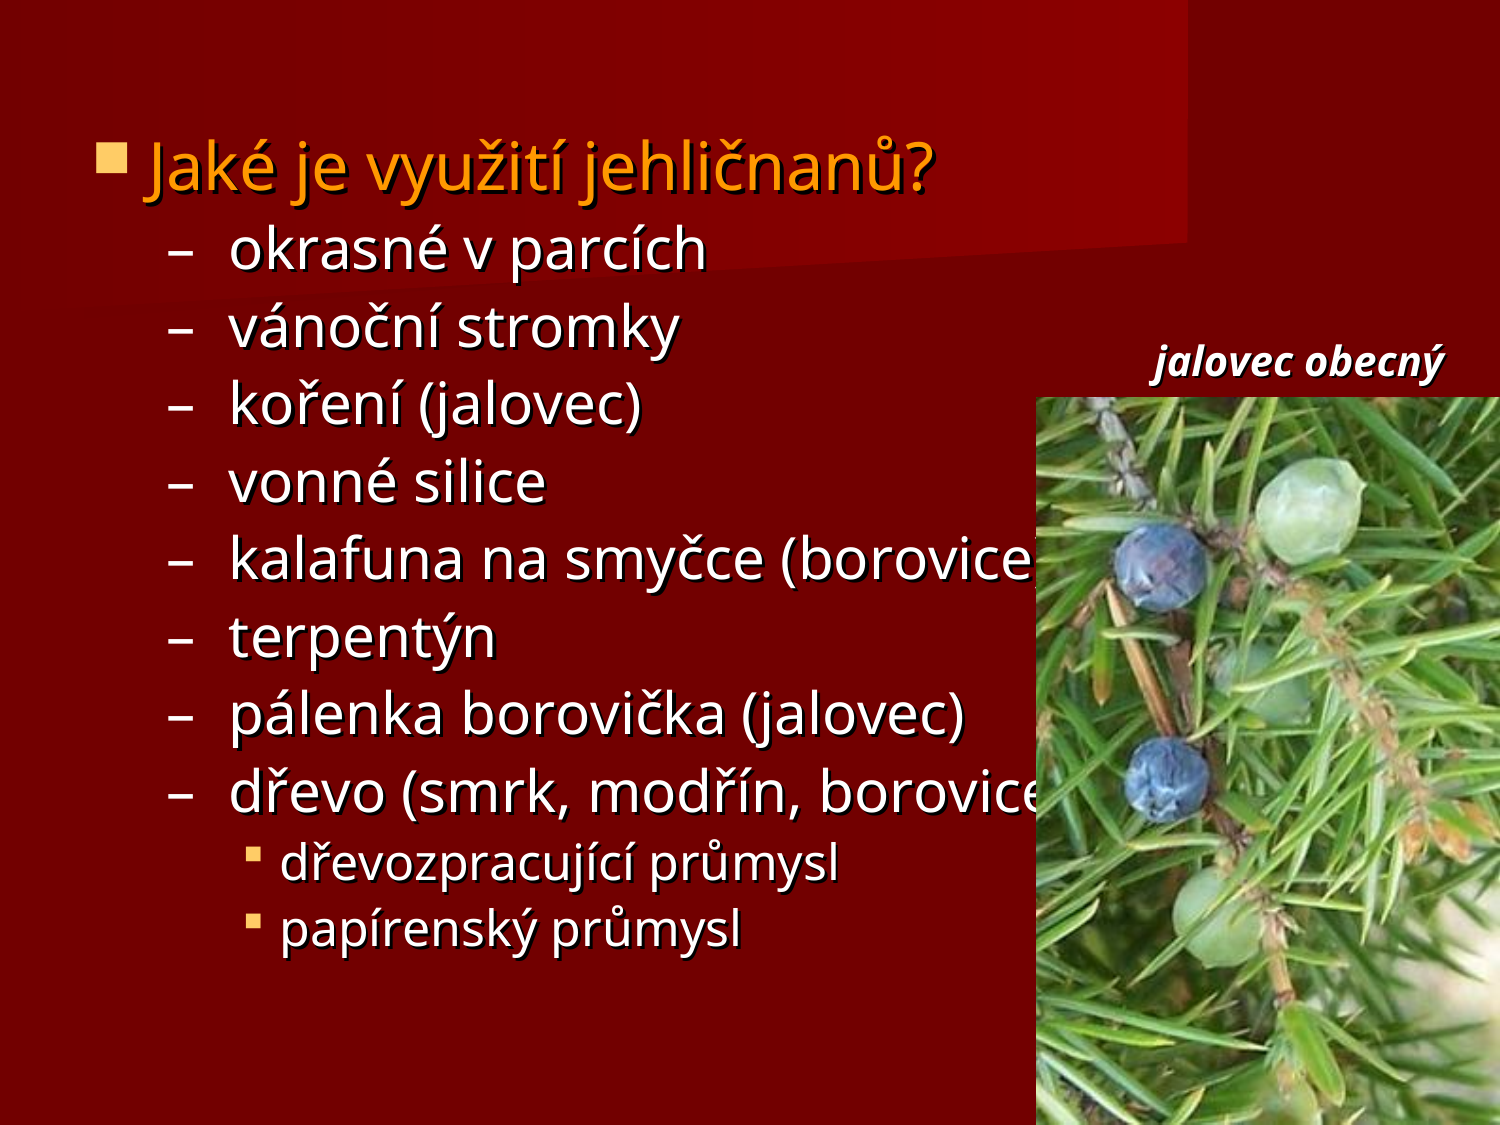

# Jaké je využití jehličnanů?
 okrasné v parcích
 vánoční stromky
 koření (jalovec)
 vonné silice
 kalafuna na smyčce (borovice)
 terpentýn
 pálenka borovička (jalovec)
 dřevo (smrk, modřín, borovice)
dřevozpracující průmysl
papírenský průmysl
jalovec obecný